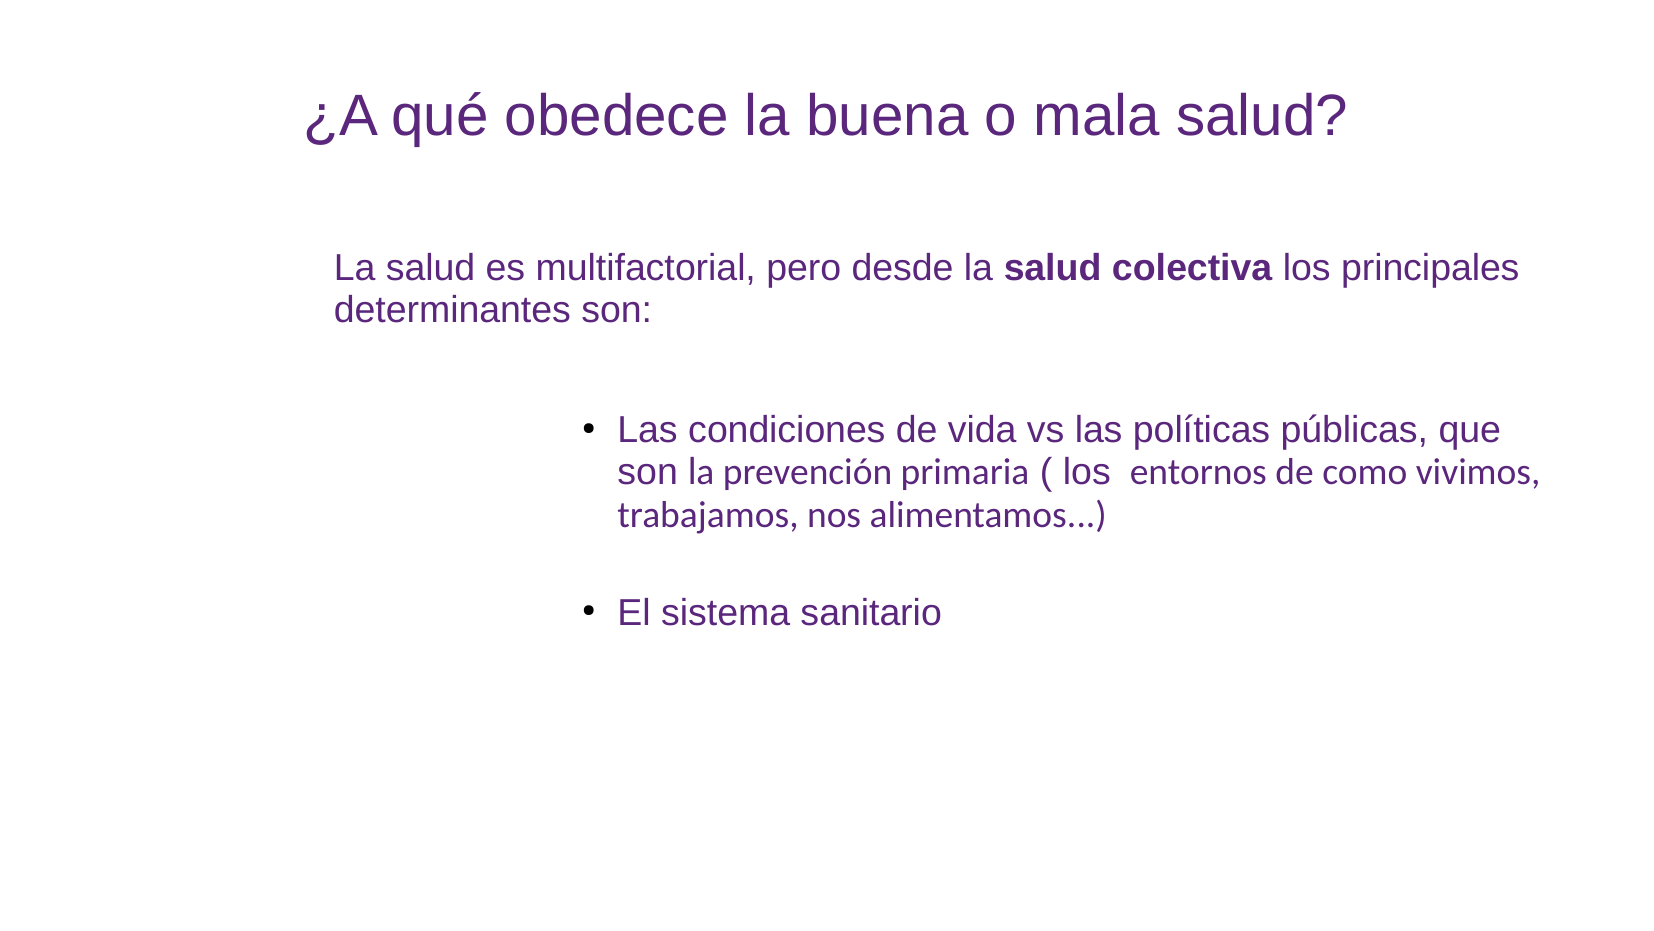

# ¿A qué obedece la buena o mala salud?
La salud es multifactorial, pero desde la salud colectiva los principales determinantes son:
Las condiciones de vida vs las políticas públicas, que son la prevención primaria ( los entornos de como vivimos, trabajamos, nos alimentamos...)
El sistema sanitario